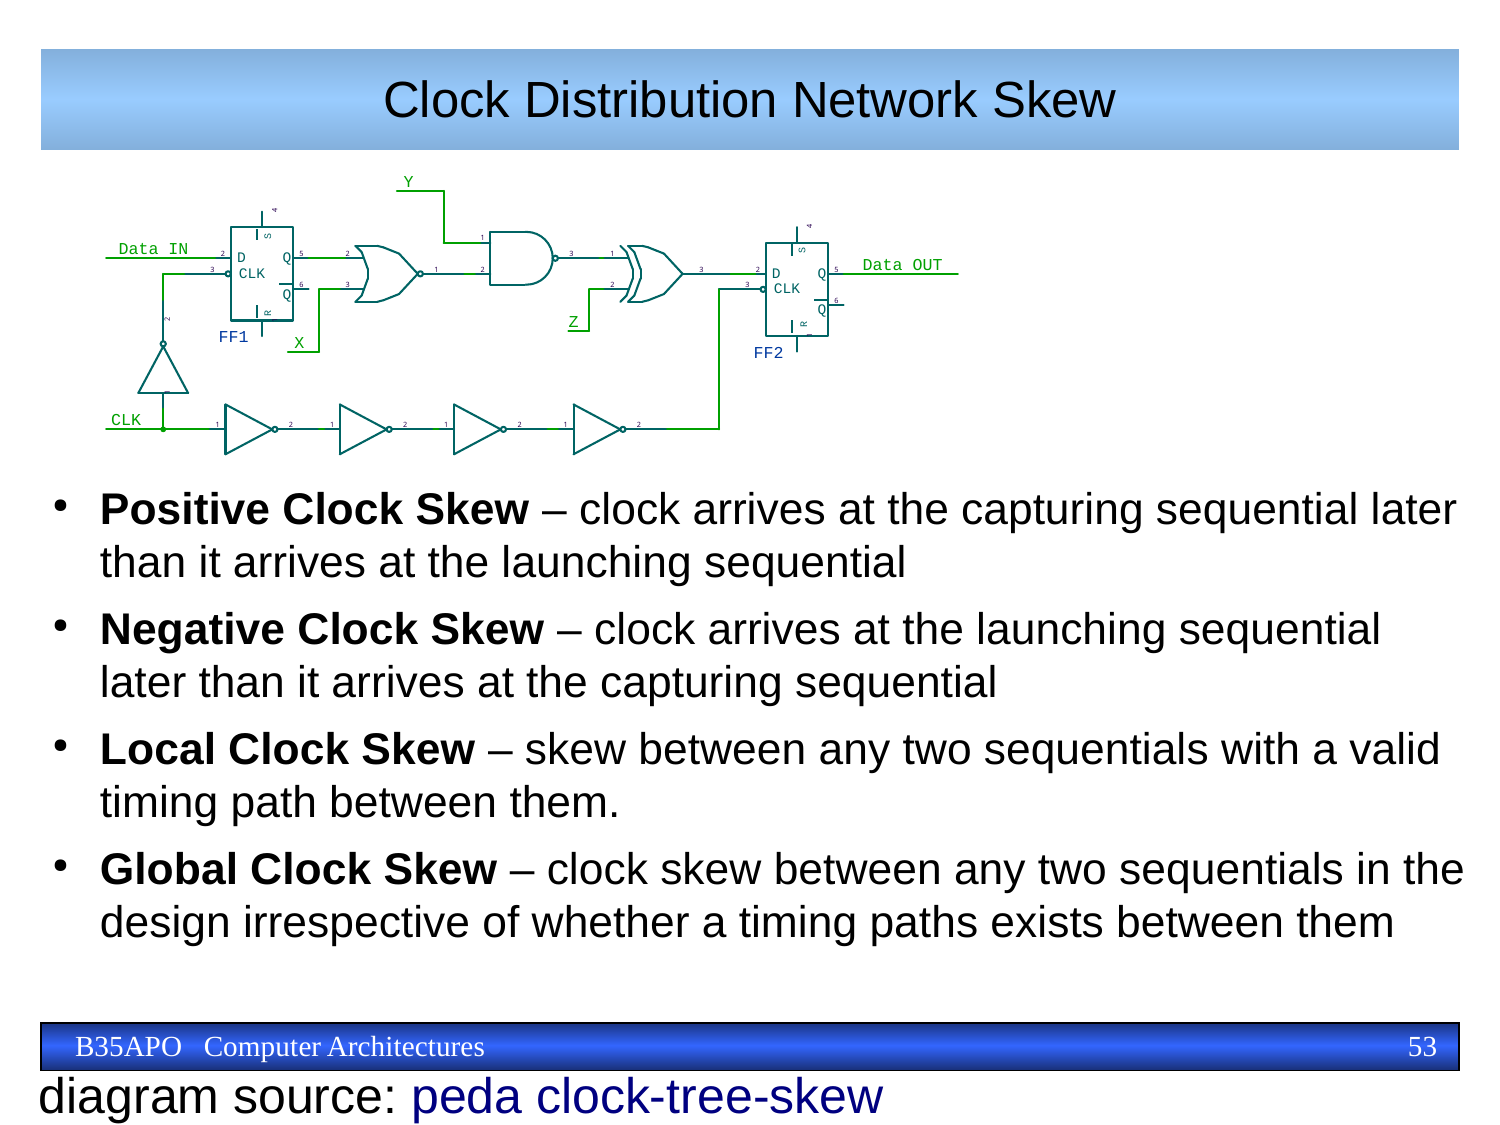

# Clock Distribution Network Skew
Y
4
4
S
1
Data IN
S
D
Q
2
5
2
3
1
Data OUT
CLK
D
Q
3
1
2
3
2
5
CLK
6
3
2
3
Q
6
Q
R
Z
2
1
R
FF1
1
X
FF2
1
CLK
1
2
1
2
1
2
1
2
Positive Clock Skew – clock arrives at the capturing sequential later than it arrives at the launching sequential
Negative Clock Skew – clock arrives at the launching sequential later than it arrives at the capturing sequential
Local Clock Skew – skew between any two sequentials with a valid timing path between them.
Global Clock Skew – clock skew between any two sequentials in the design irrespective of whether a timing paths exists between them
B35APO Computer Architectures
53
diagram source: peda clock-tree-skew